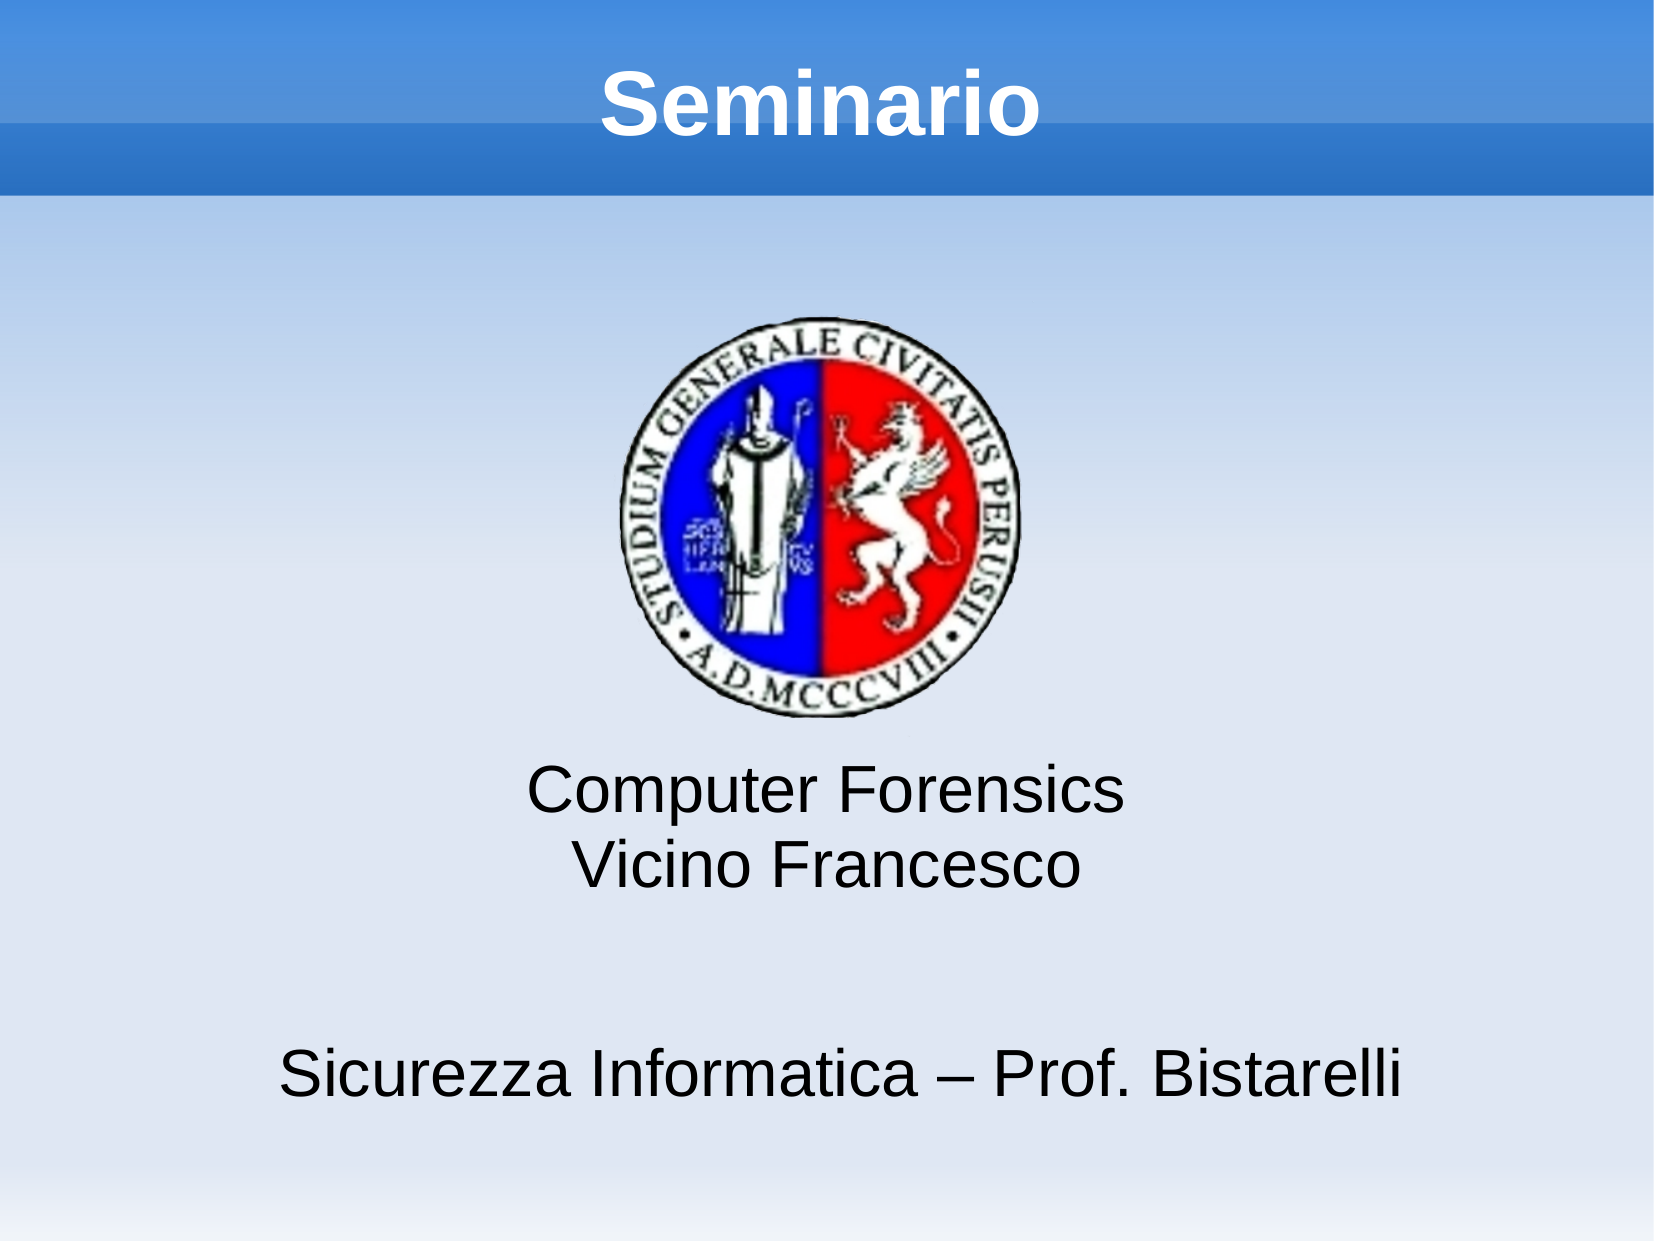

# Seminario
Computer Forensics
Vicino Francesco
Sicurezza Informatica – Prof. Bistarelli